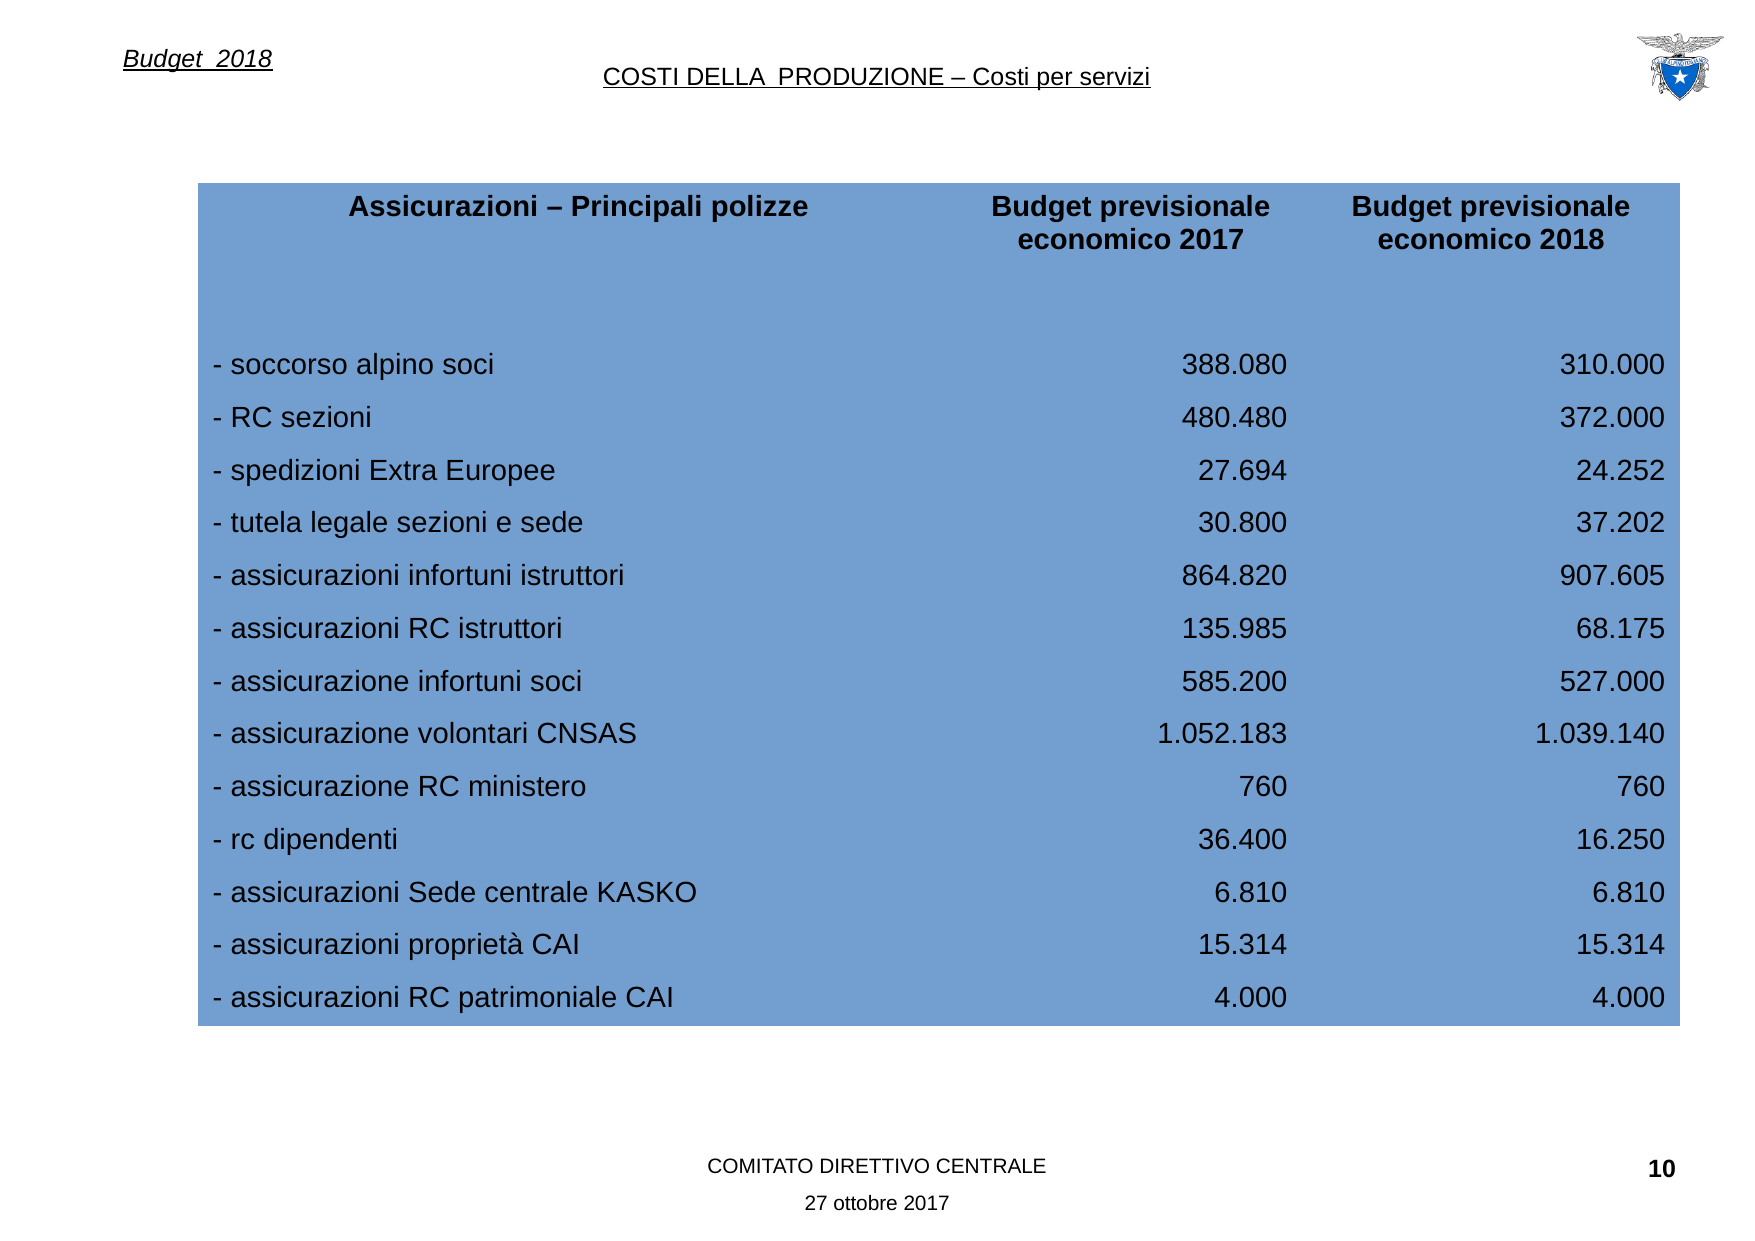

Budget 2018
COSTI DELLA PRODUZIONE – Costi per servizi
| Assicurazioni – Principali polizze | Budget previsionale economico 2017 | Budget previsionale economico 2018 |
| --- | --- | --- |
| - soccorso alpino soci | 388.080 | 310.000 |
| - RC sezioni | 480.480 | 372.000 |
| - spedizioni Extra Europee | 27.694 | 24.252 |
| - tutela legale sezioni e sede | 30.800 | 37.202 |
| - assicurazioni infortuni istruttori | 864.820 | 907.605 |
| - assicurazioni RC istruttori | 135.985 | 68.175 |
| - assicurazione infortuni soci | 585.200 | 527.000 |
| - assicurazione volontari CNSAS | 1.052.183 | 1.039.140 |
| - assicurazione RC ministero | 760 | 760 |
| - rc dipendenti | 36.400 | 16.250 |
| - assicurazioni Sede centrale KASKO | 6.810 | 6.810 |
| - assicurazioni proprietà CAI | 15.314 | 15.314 |
| - assicurazioni RC patrimoniale CAI | 4.000 | 4.000 |
COMITATO DIRETTIVO CENTRALE
27 ottobre 2017
10